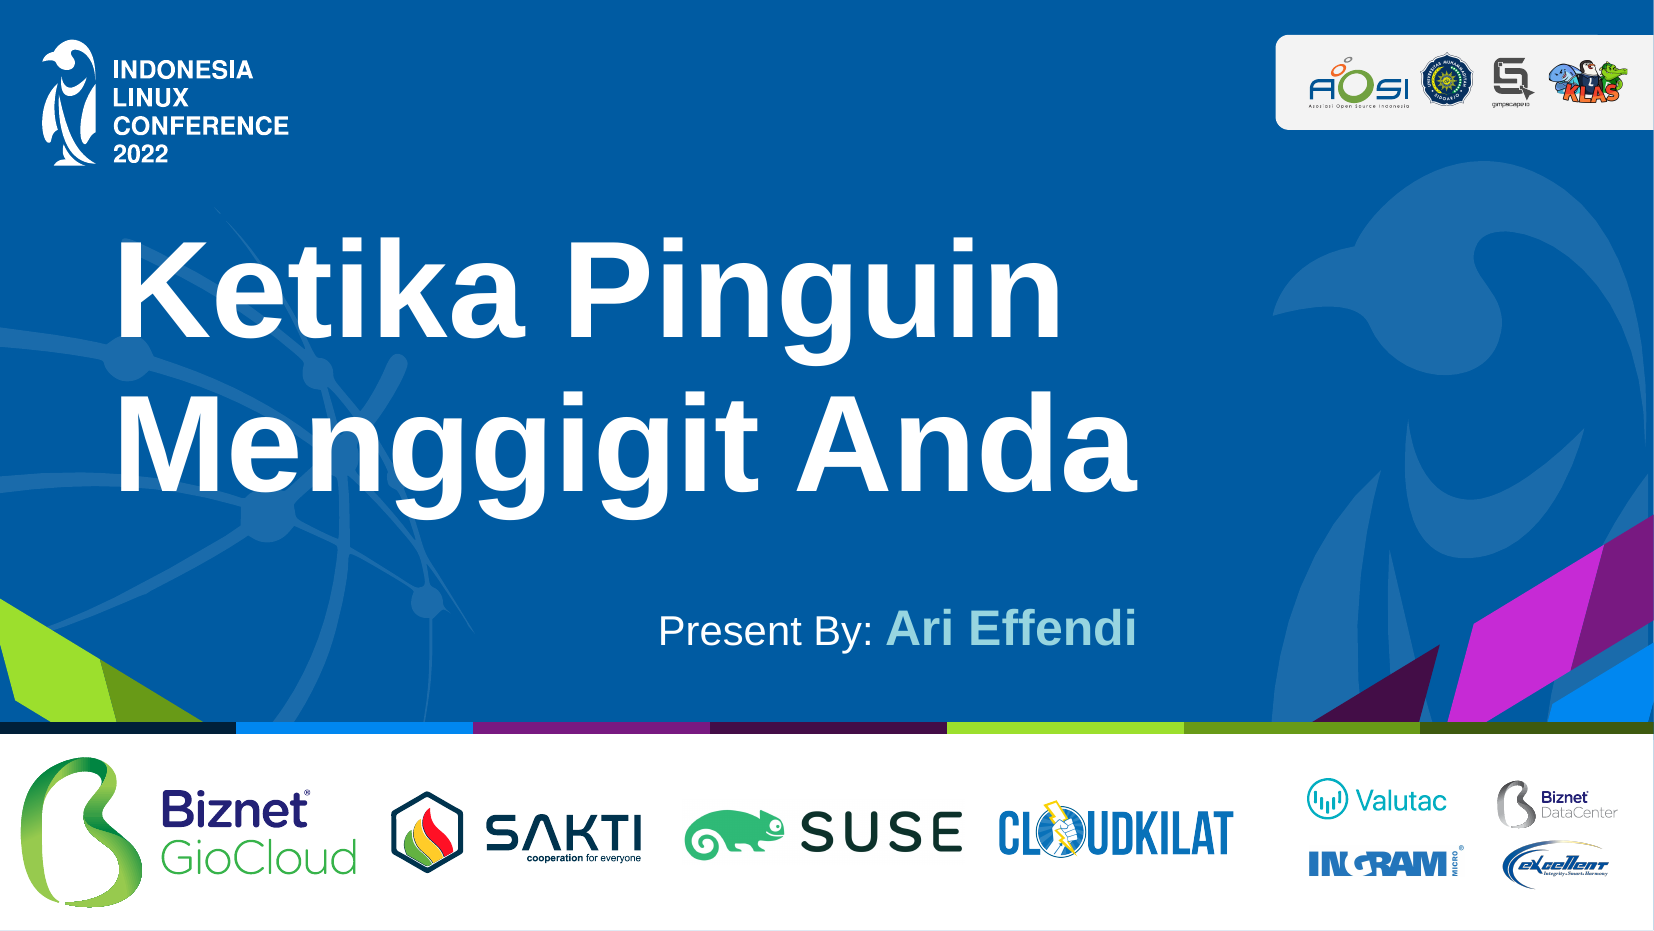

Ketika Pinguin Menggigit Anda
# Present By: Ari Effendi